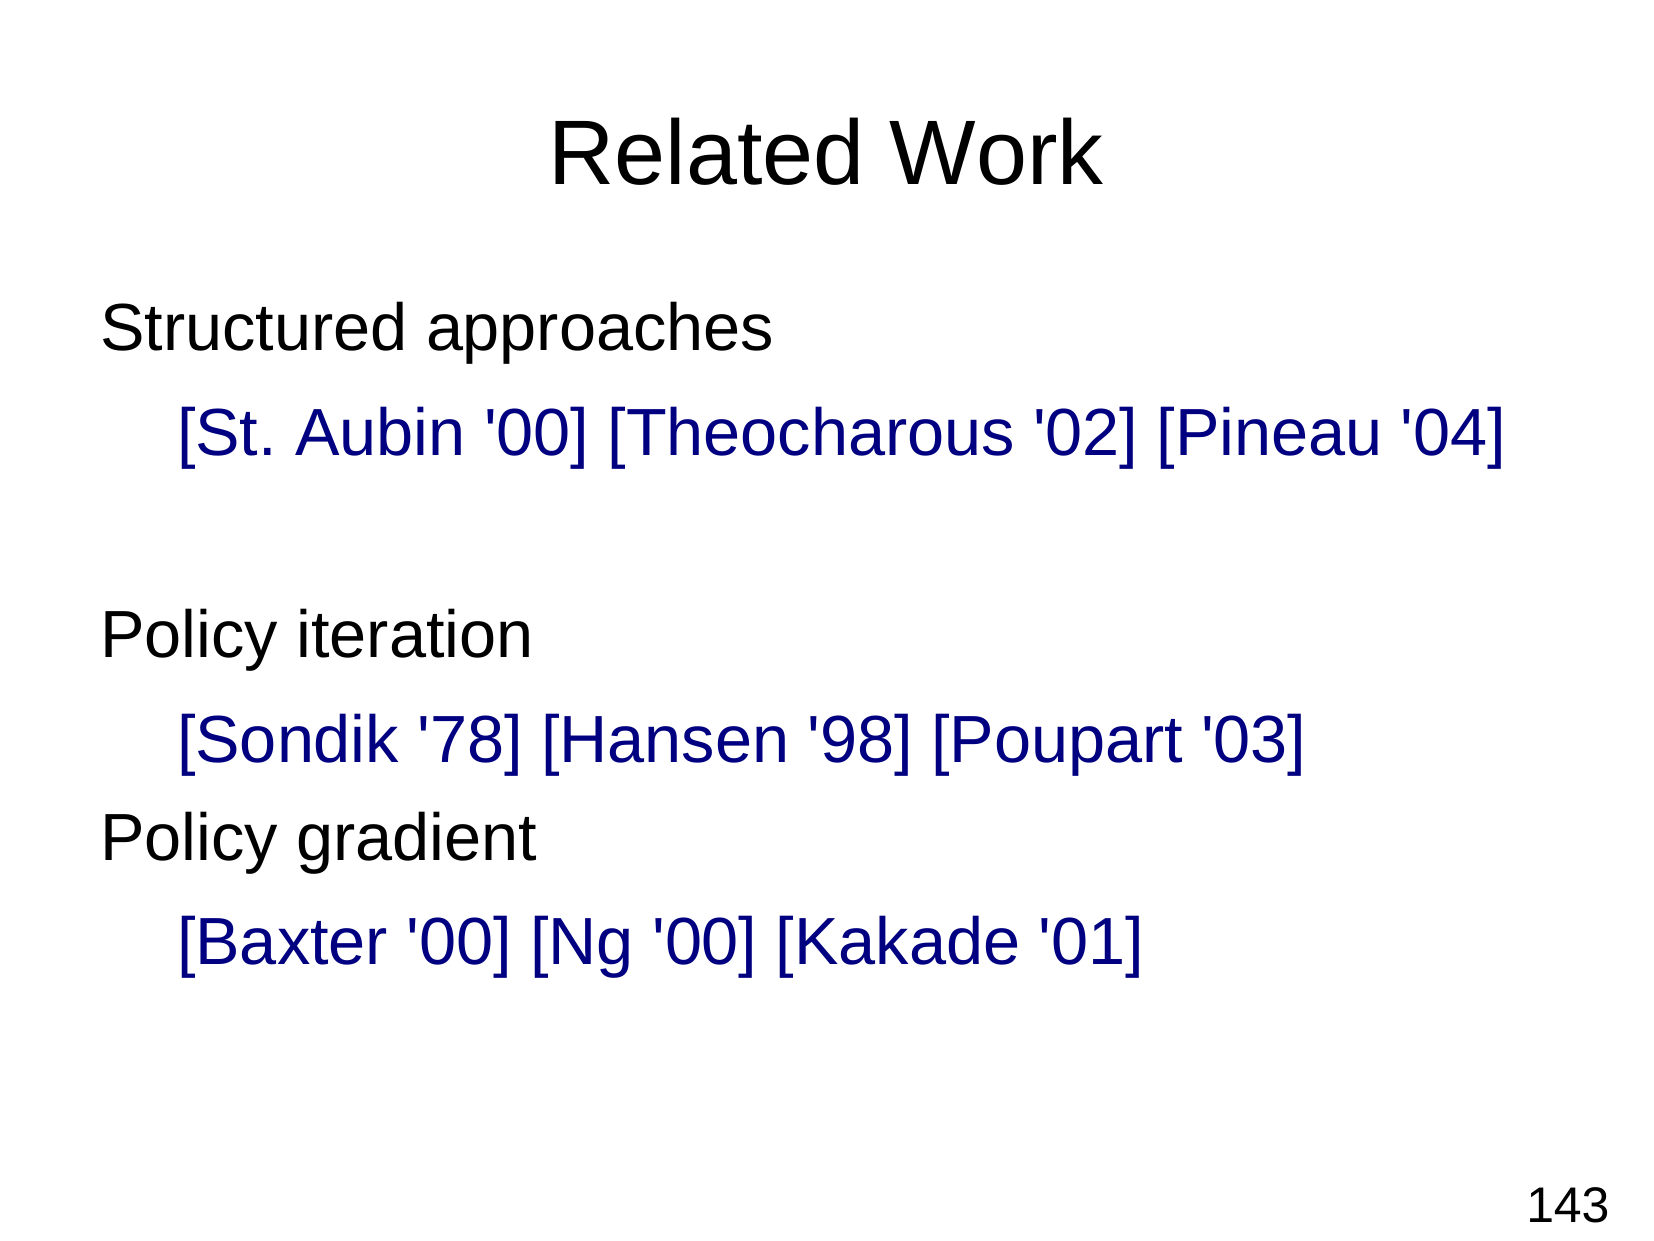

# Related Work
Structured approaches
[St. Aubin '00] [Theocharous '02] [Pineau '04]
Policy iteration
[Sondik '78] [Hansen '98] [Poupart '03]
Policy gradient
[Baxter '00] [Ng '00] [Kakade '01]